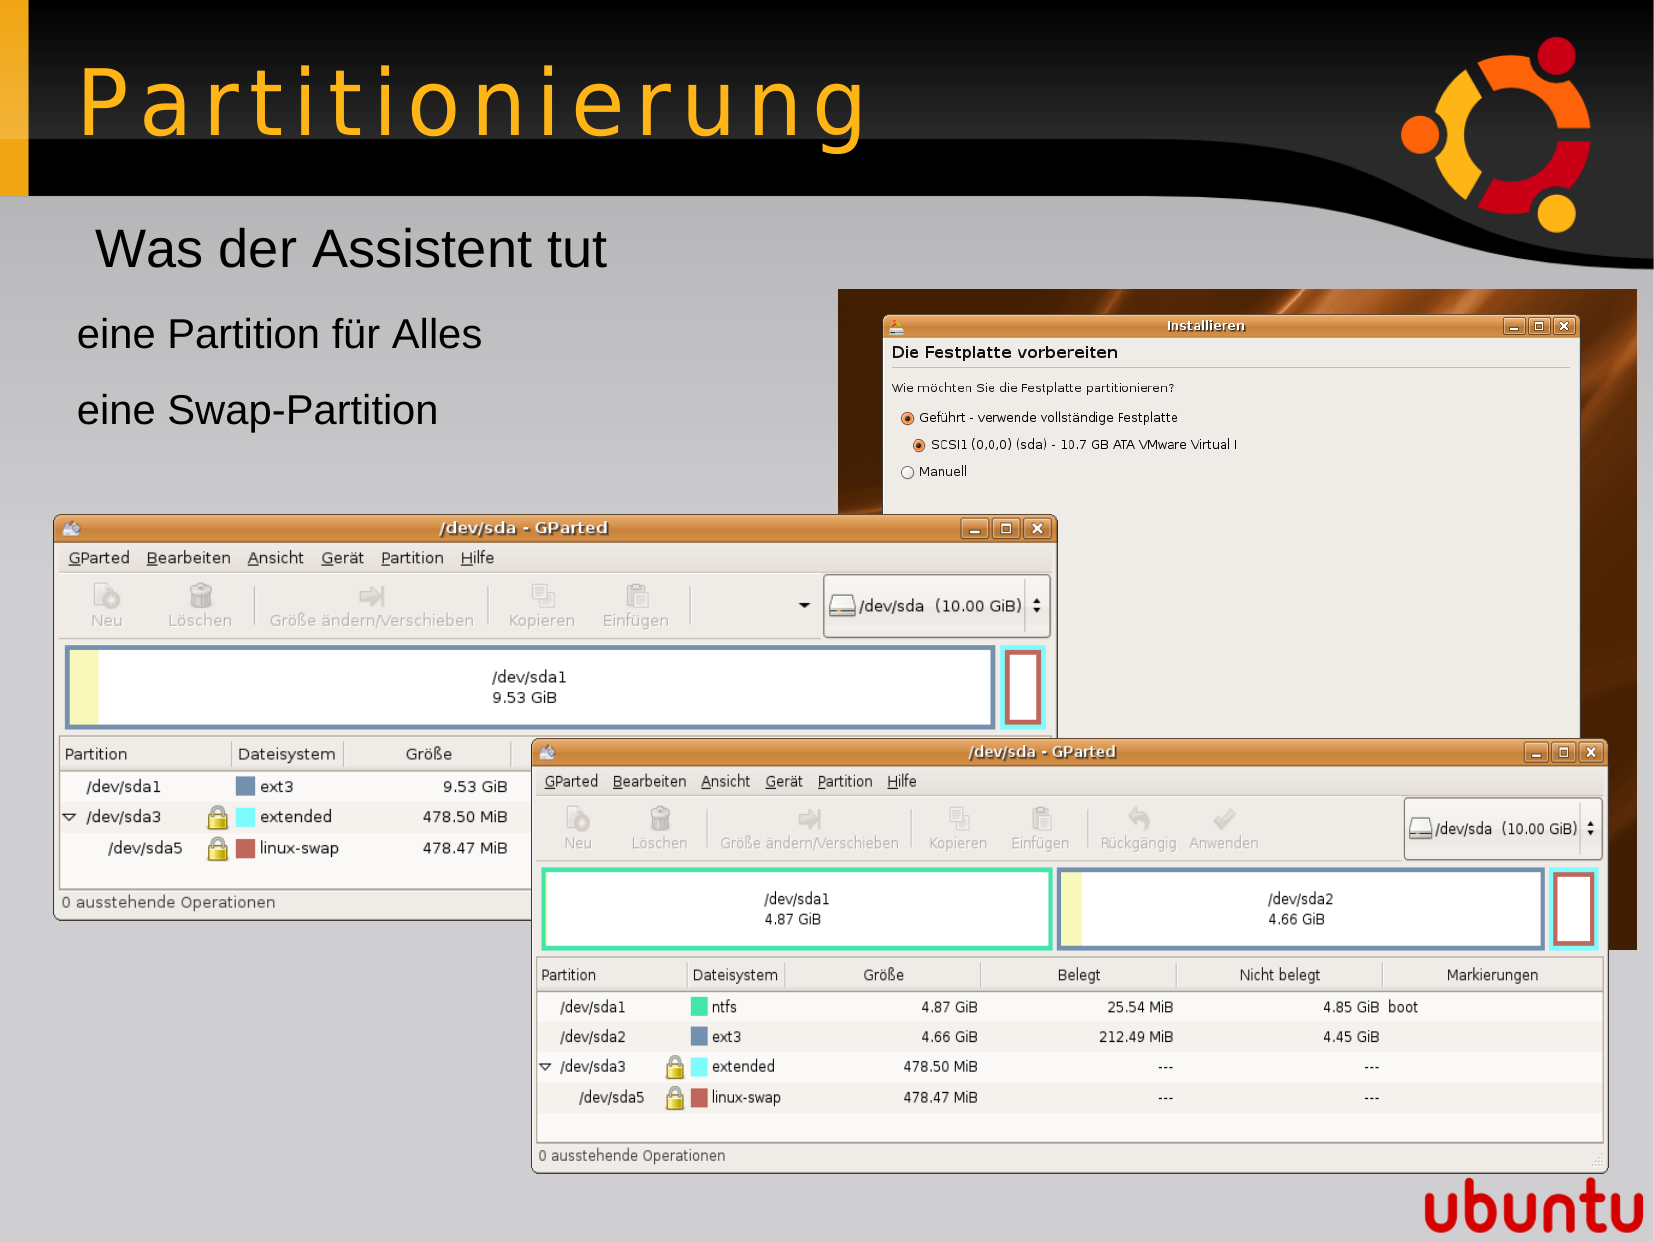

# Partitionierung
 Was der Assistent tut
eine Partition für Alles
eine Swap-Partition